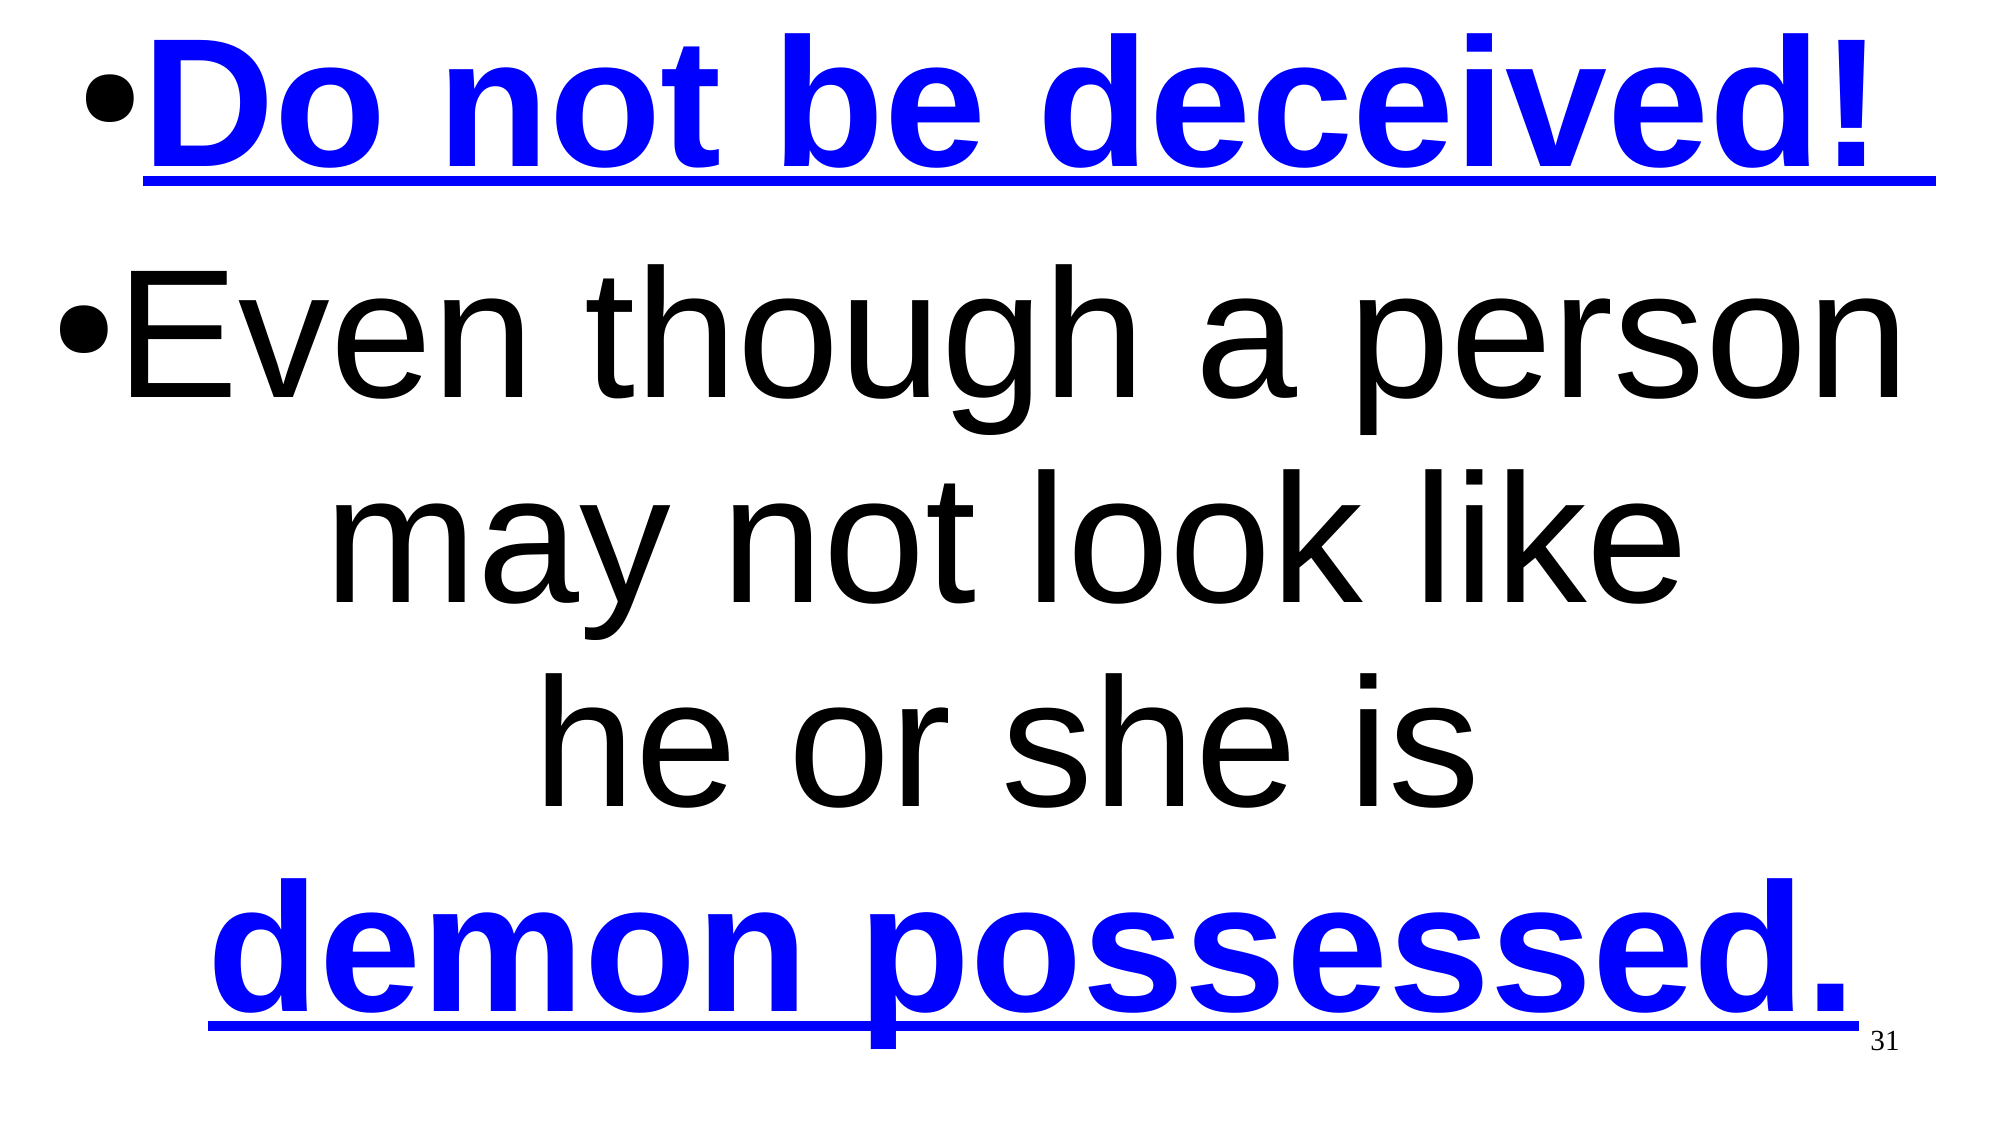

# Do not be deceived!
Even though a person
may not look like
he or she is
demon possessed.
31